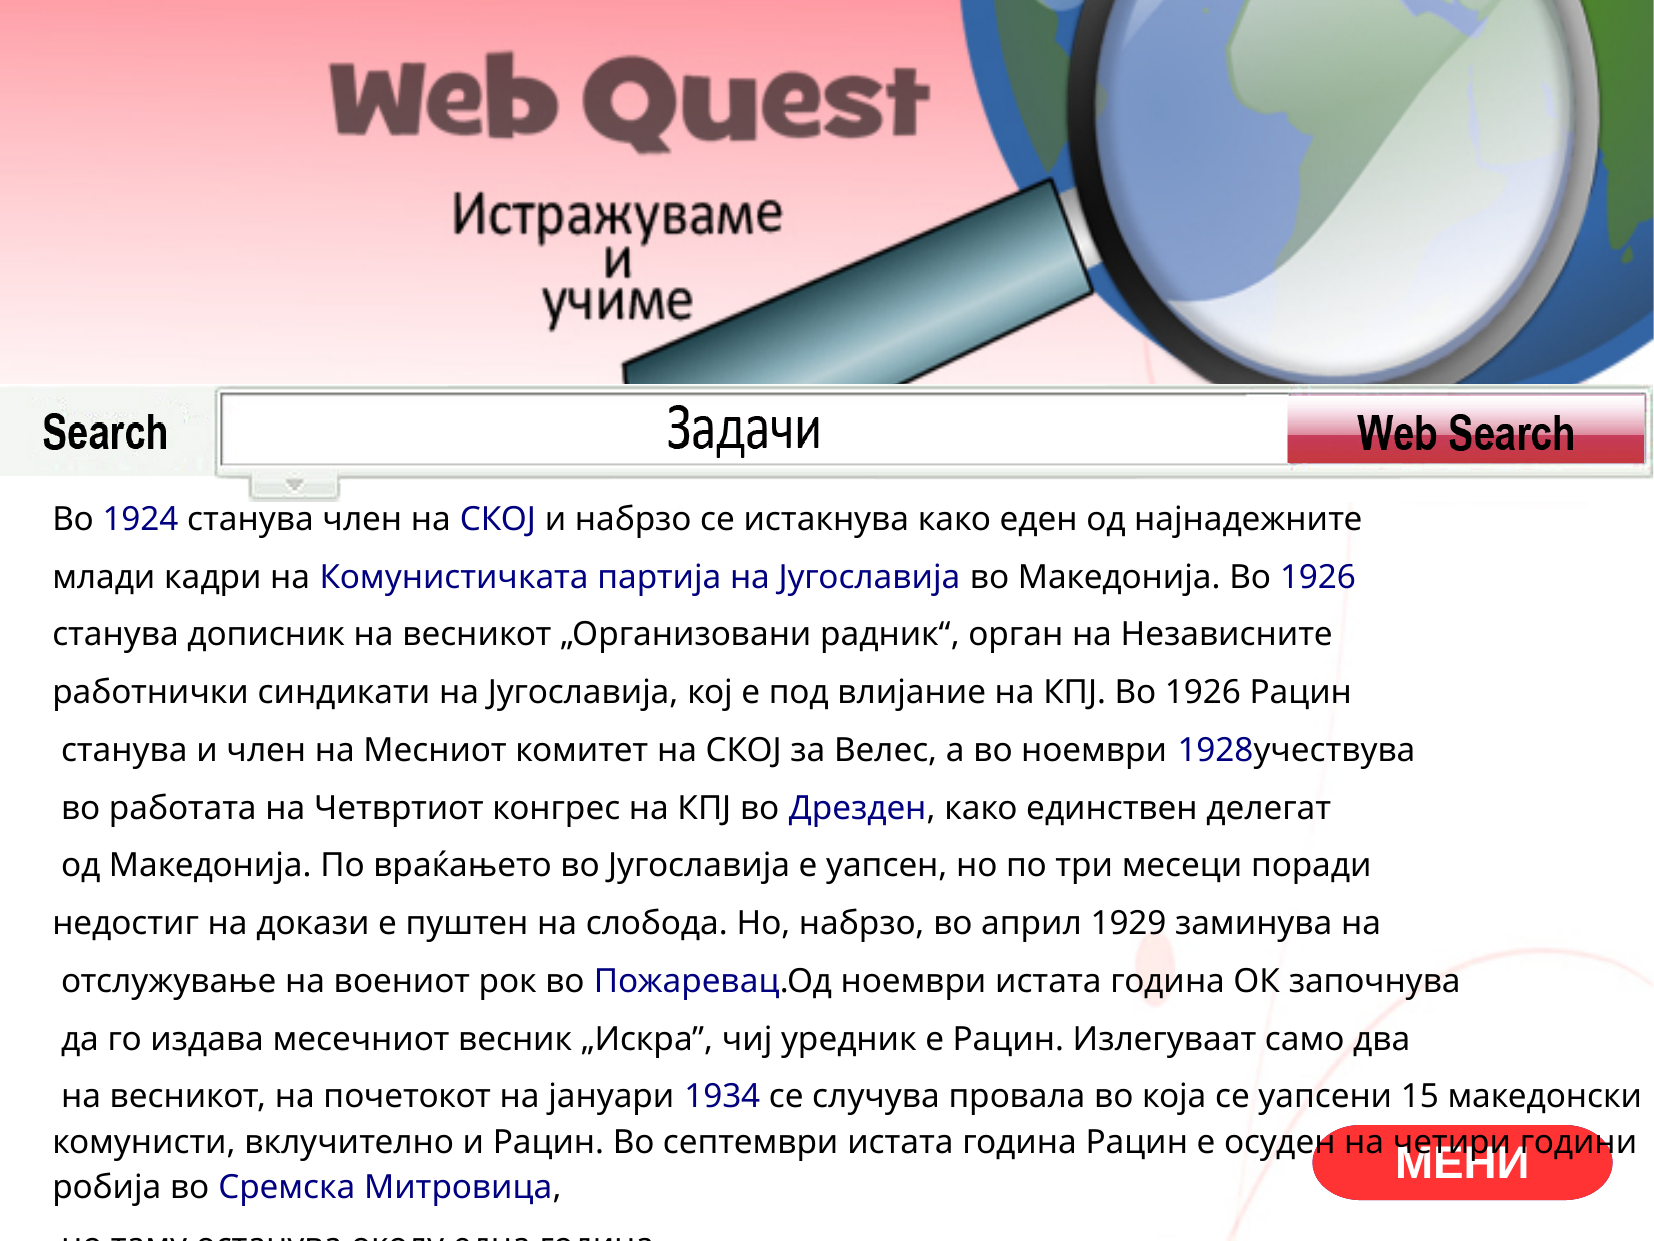

Во 1924 станува член на СКОЈ и набрзо се истакнува како еден од најнадежните
млади кадри на Комунистичката партија на Југославија во Македонија. Во 1926
станува дописник на весникот „Организовани радник“, орган на Независните
работнички синдикати на Југославија, кој е под влијание на КПЈ. Во 1926 Рацин
 станува и член на Месниот комитет на СКОЈ за Велес, а во ноември 1928учествува
 во работата на Четвртиот конгрес на КПЈ во Дрезден, како единствен делегат
 од Македонија. По враќањето во Југославија е уапсен, но по три месеци поради
недостиг на докази е пуштен на слобода. Но, набрзо, во април 1929 заминува на
 отслужување на воениот рок во Пожаревац.Од ноември истата година ОК започнува
 да го издава месечниот весник „Искра”, чиј уредник е Рацин. Излегуваат само два
 на весникот, на почетокот на јануари 1934 се случува провала во која се уапсени 15 македонски комунисти, вклучително и Рацин. Во септември истата година Рацин е осуден на четири години робија во Сремска Митровица,
 но таму останува околу една година.
МЕНИ
МЕНИ